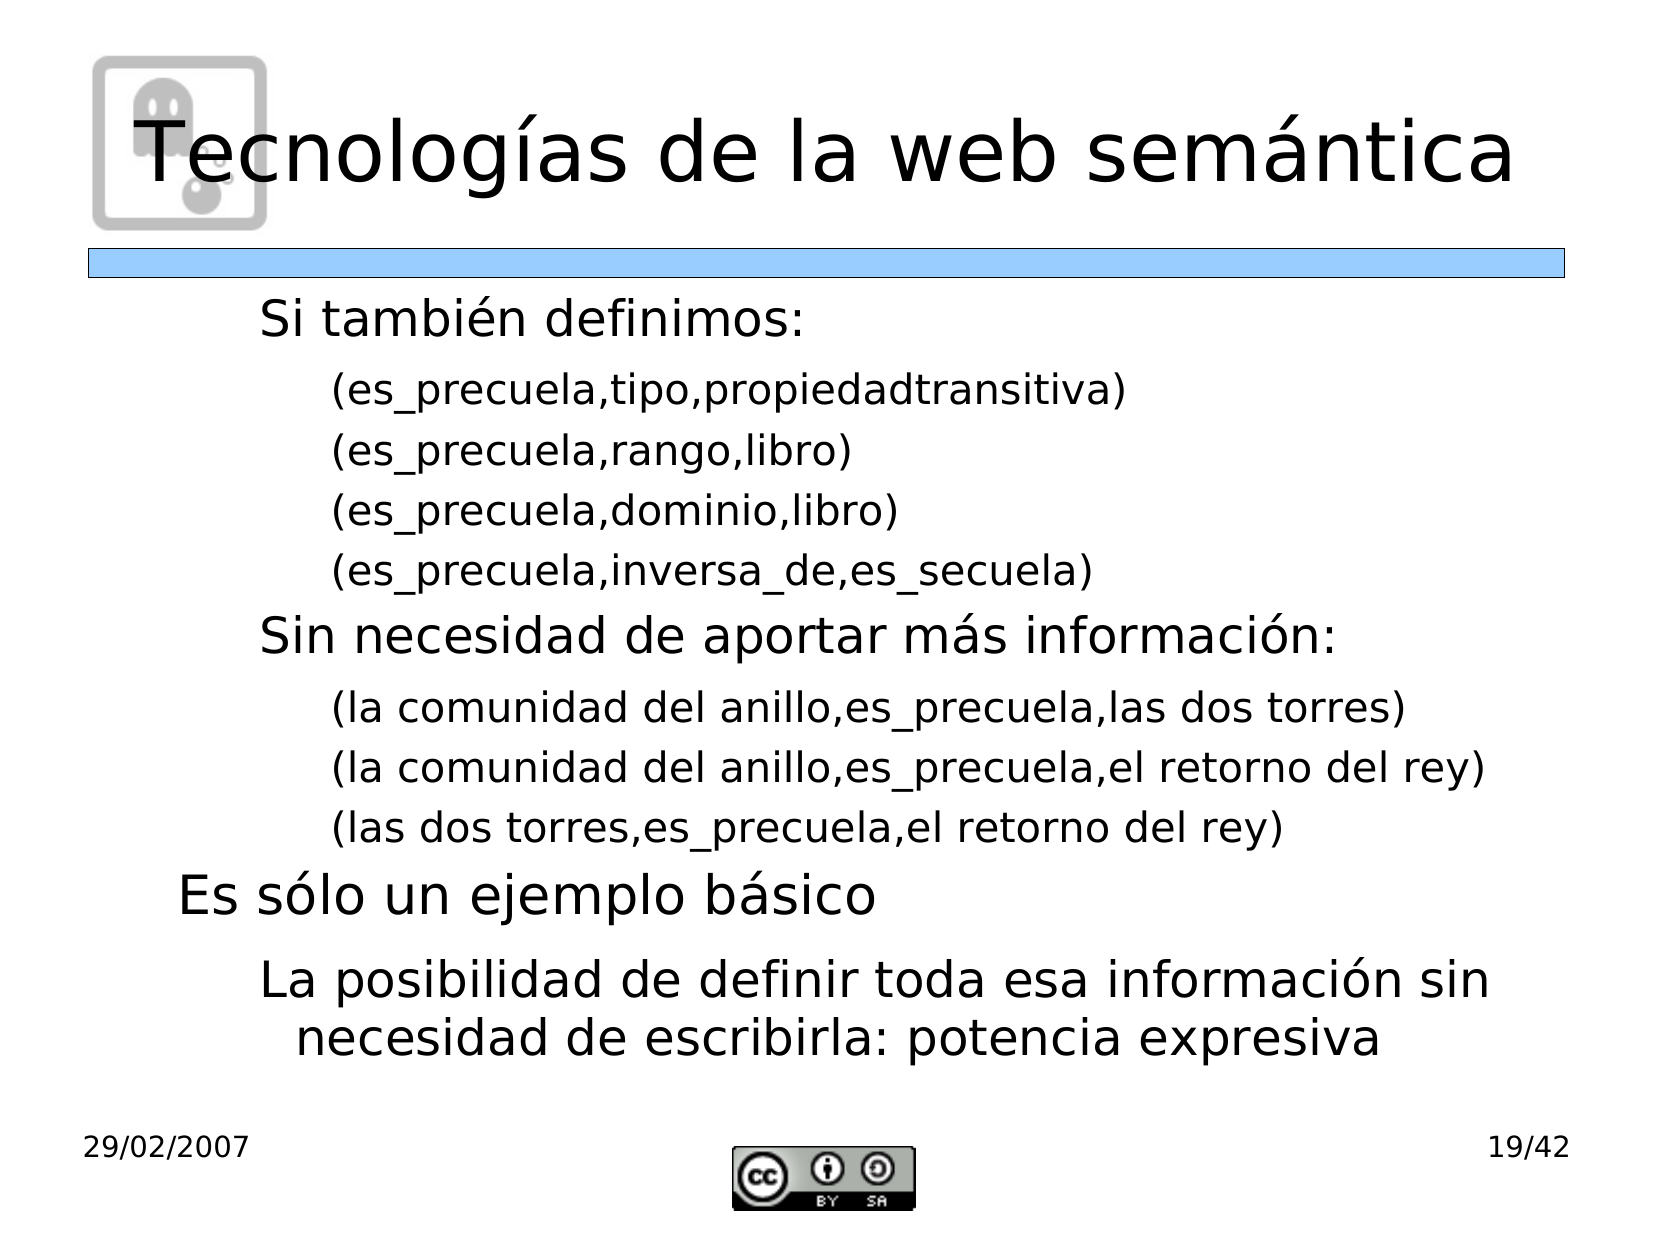

# Tecnologías de la web semántica
Si también definimos:
(es_precuela,tipo,propiedadtransitiva)
(es_precuela,rango,libro)
(es_precuela,dominio,libro)
(es_precuela,inversa_de,es_secuela)
Sin necesidad de aportar más información:
(la comunidad del anillo,es_precuela,las dos torres)
(la comunidad del anillo,es_precuela,el retorno del rey)
(las dos torres,es_precuela,el retorno del rey)
Es sólo un ejemplo básico
La posibilidad de definir toda esa información sin necesidad de escribirla: potencia expresiva